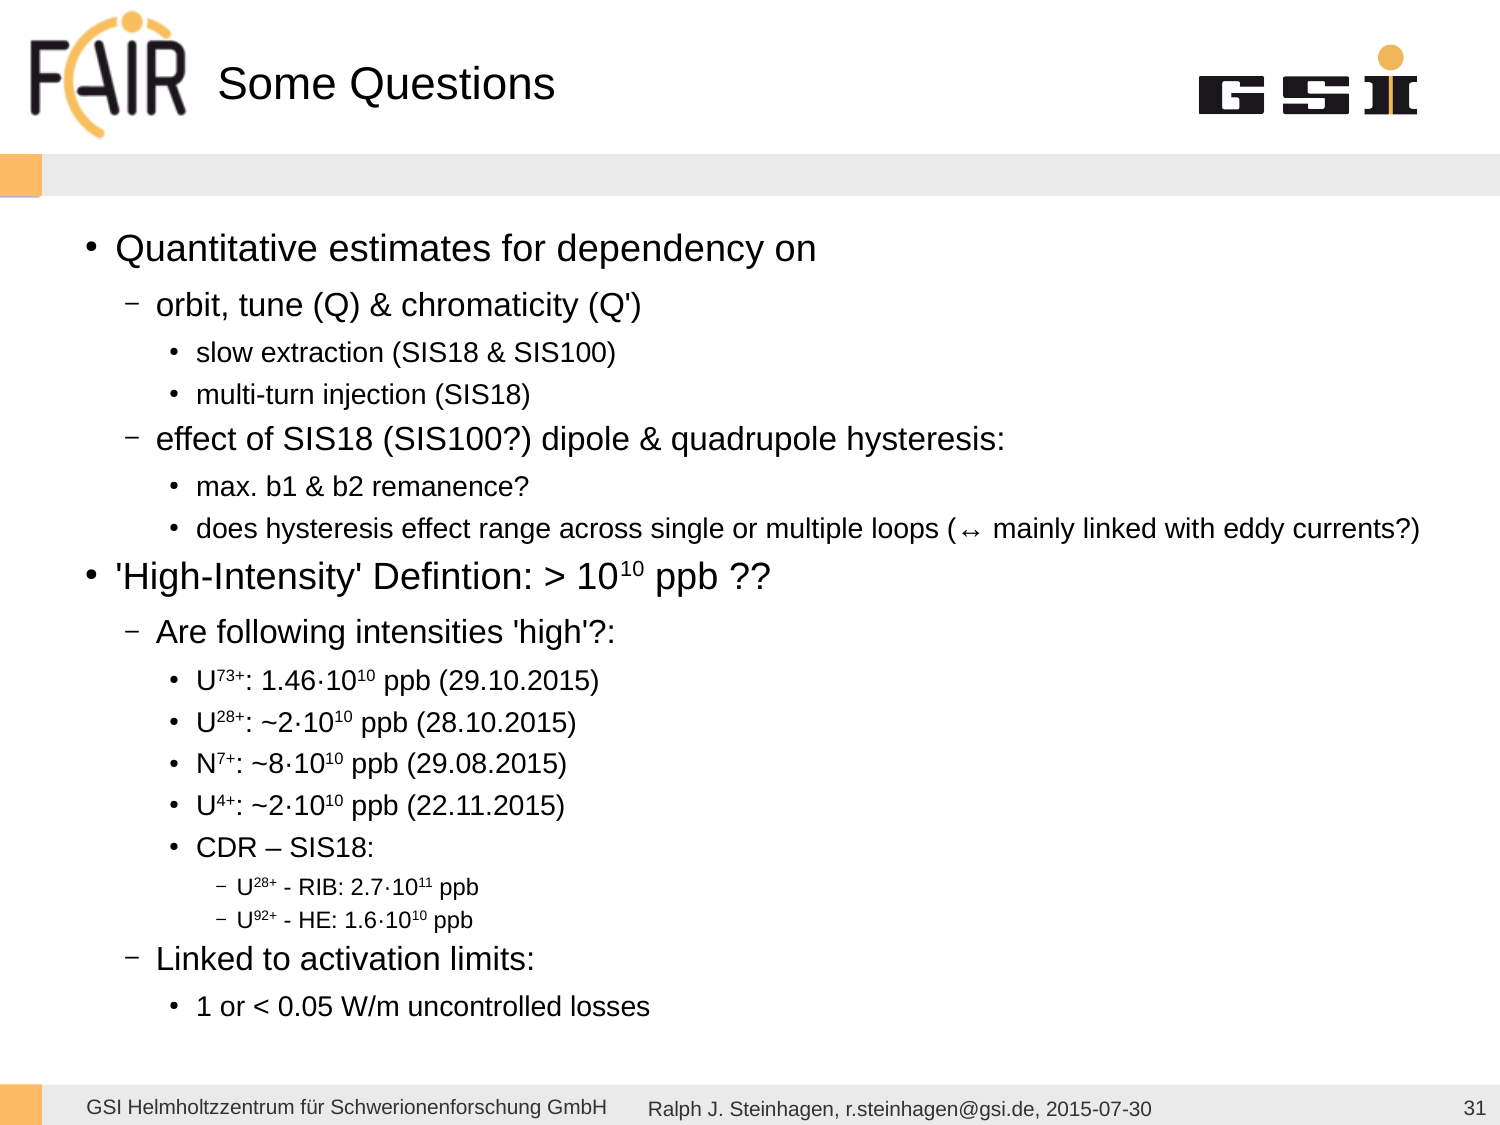

# Some Questions
Quantitative estimates for dependency on
orbit, tune (Q) & chromaticity (Q')
slow extraction (SIS18 & SIS100)
multi-turn injection (SIS18)
effect of SIS18 (SIS100?) dipole & quadrupole hysteresis:
max. b1 & b2 remanence?
does hysteresis effect range across single or multiple loops (↔ mainly linked with eddy currents?)
'High-Intensity' Defintion: > 1010 ppb ??
Are following intensities 'high'?:
U73+: 1.46·1010 ppb (29.10.2015)
U28+: ~2·1010 ppb (28.10.2015)
N7+: ~8·1010 ppb (29.08.2015)
U4+: ~2·1010 ppb (22.11.2015)
CDR – SIS18:
U28+ - RIB: 2.7·1011 ppb
U92+ - HE: 1.6·1010 ppb
Linked to activation limits:
1 or < 0.05 W/m uncontrolled losses